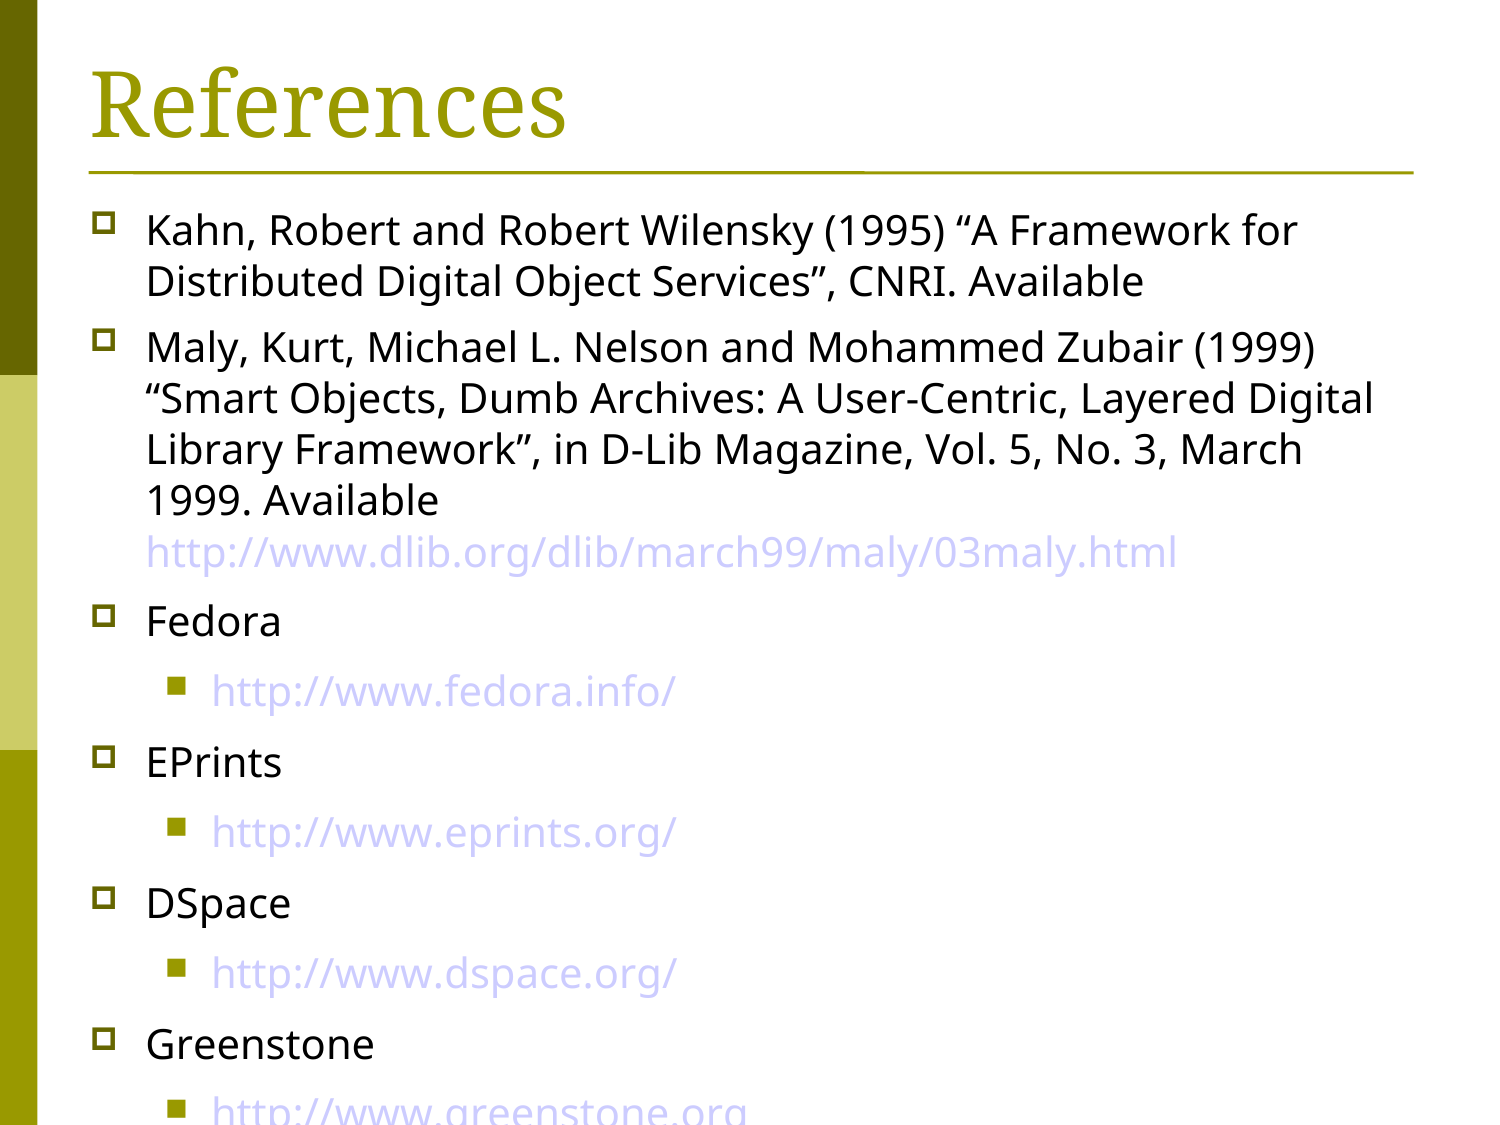

# References
Kahn, Robert and Robert Wilensky (1995) “A Framework for Distributed Digital Object Services”, CNRI. Available
Maly, Kurt, Michael L. Nelson and Mohammed Zubair (1999) “Smart Objects, Dumb Archives: A User-Centric, Layered Digital Library Framework”, in D-Lib Magazine, Vol. 5, No. 3, March 1999. Available http://www.dlib.org/dlib/march99/maly/03maly.html
Fedora
http://www.fedora.info/
EPrints
http://www.eprints.org/
DSpace
http://www.dspace.org/
Greenstone
http://www.greenstone.org